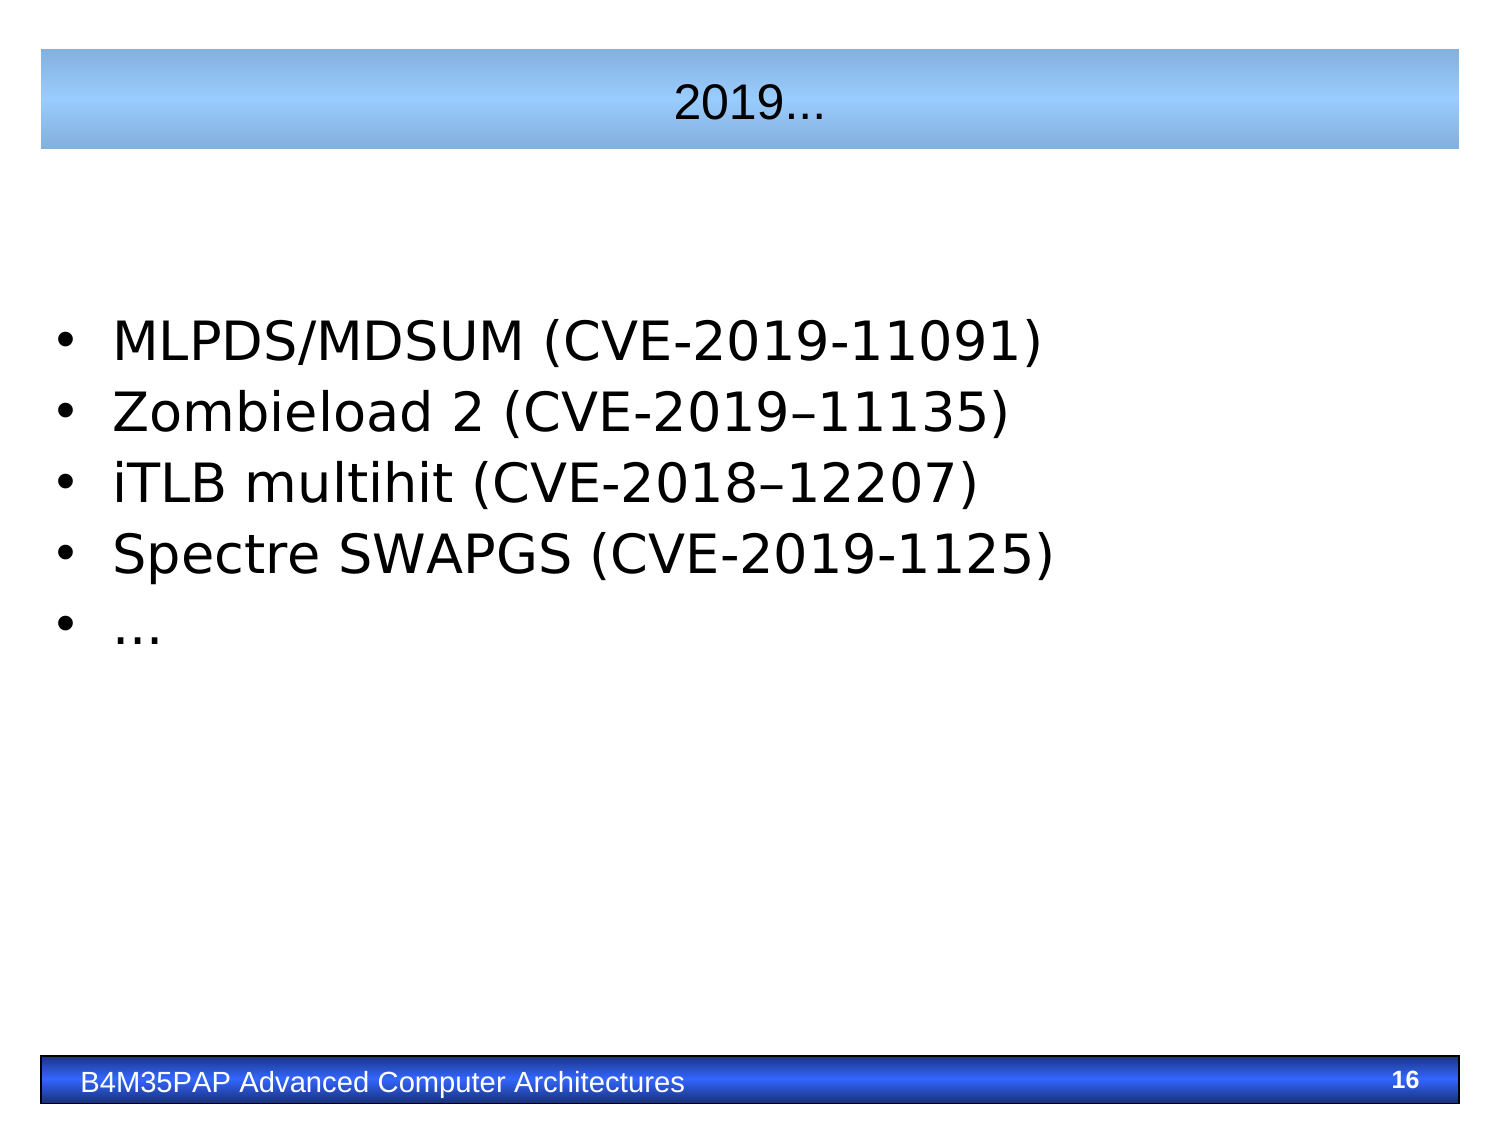

# 2019...
MLPDS/MDSUM (CVE-2019-11091)
Zombieload 2 (CVE-2019–11135)
iTLB multihit (CVE-2018–12207)
Spectre SWAPGS (CVE-2019-1125)
...